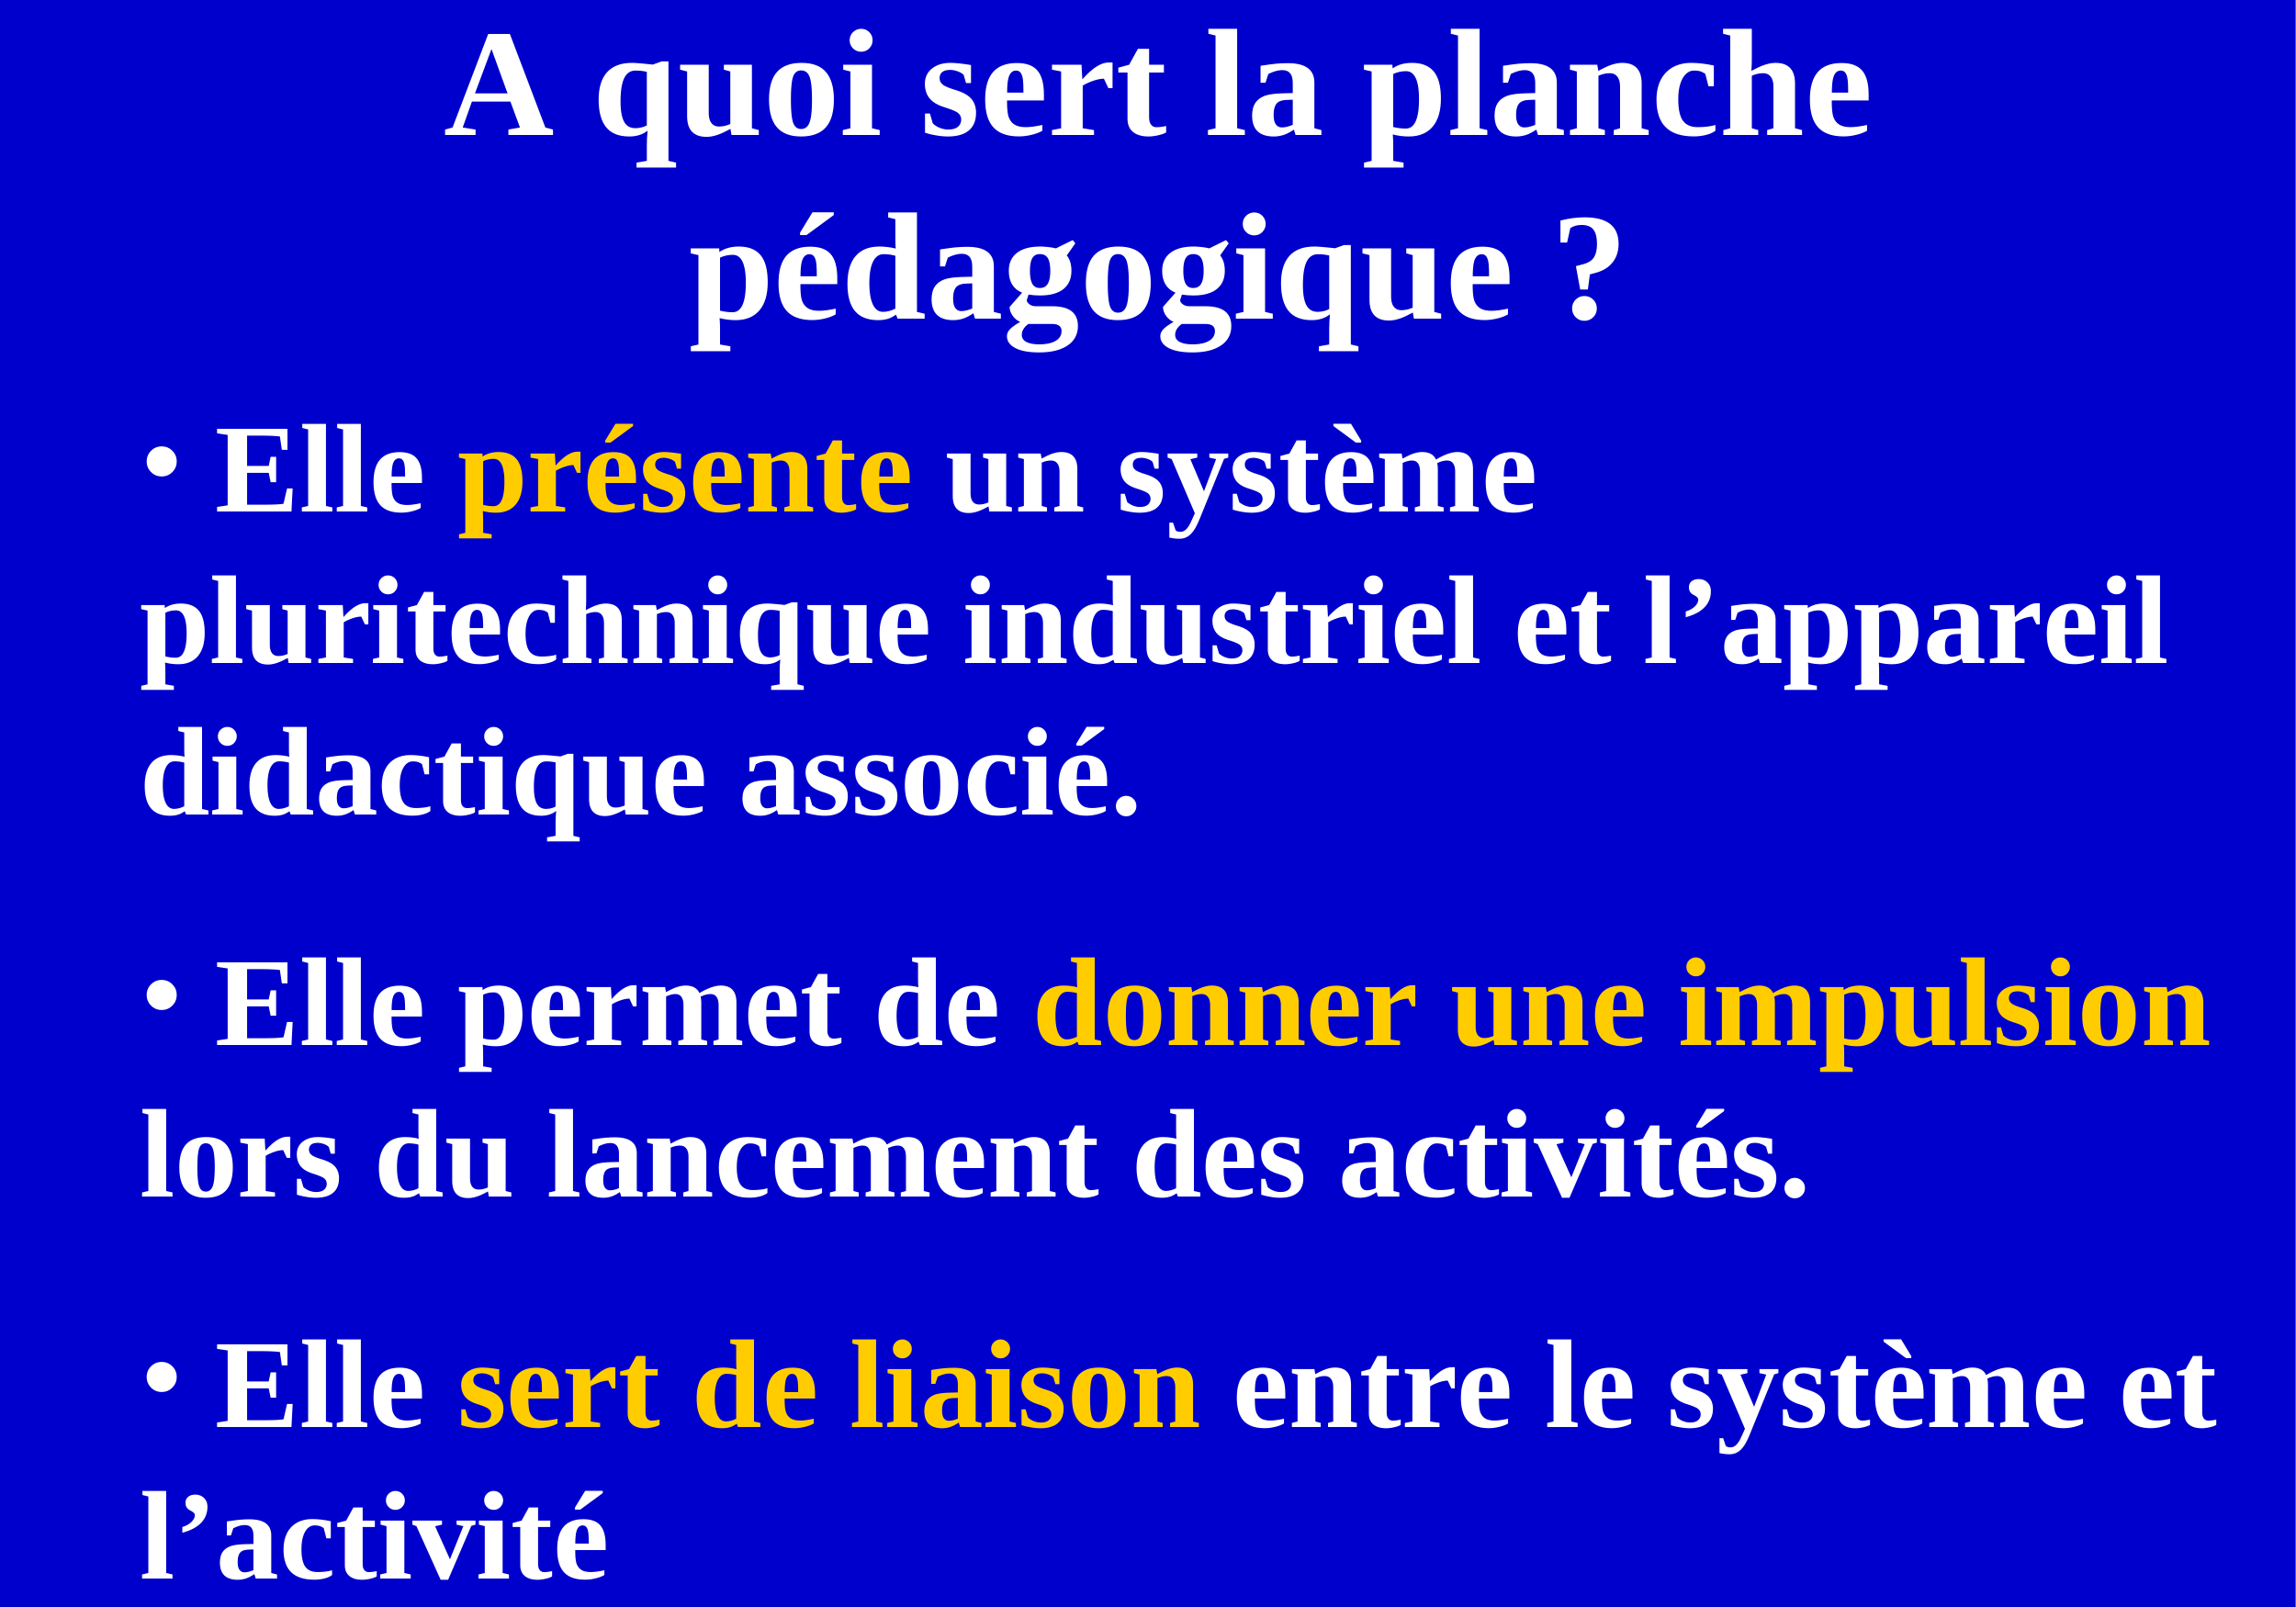

# A quoi sert la planche pédagogique ?
 Elle présente un système pluritechnique industriel et l’appareil didactique associé.
 Elle permet de donner une impulsion lors du lancement des activités.
 Elle sert de liaison entre le système et l’activité